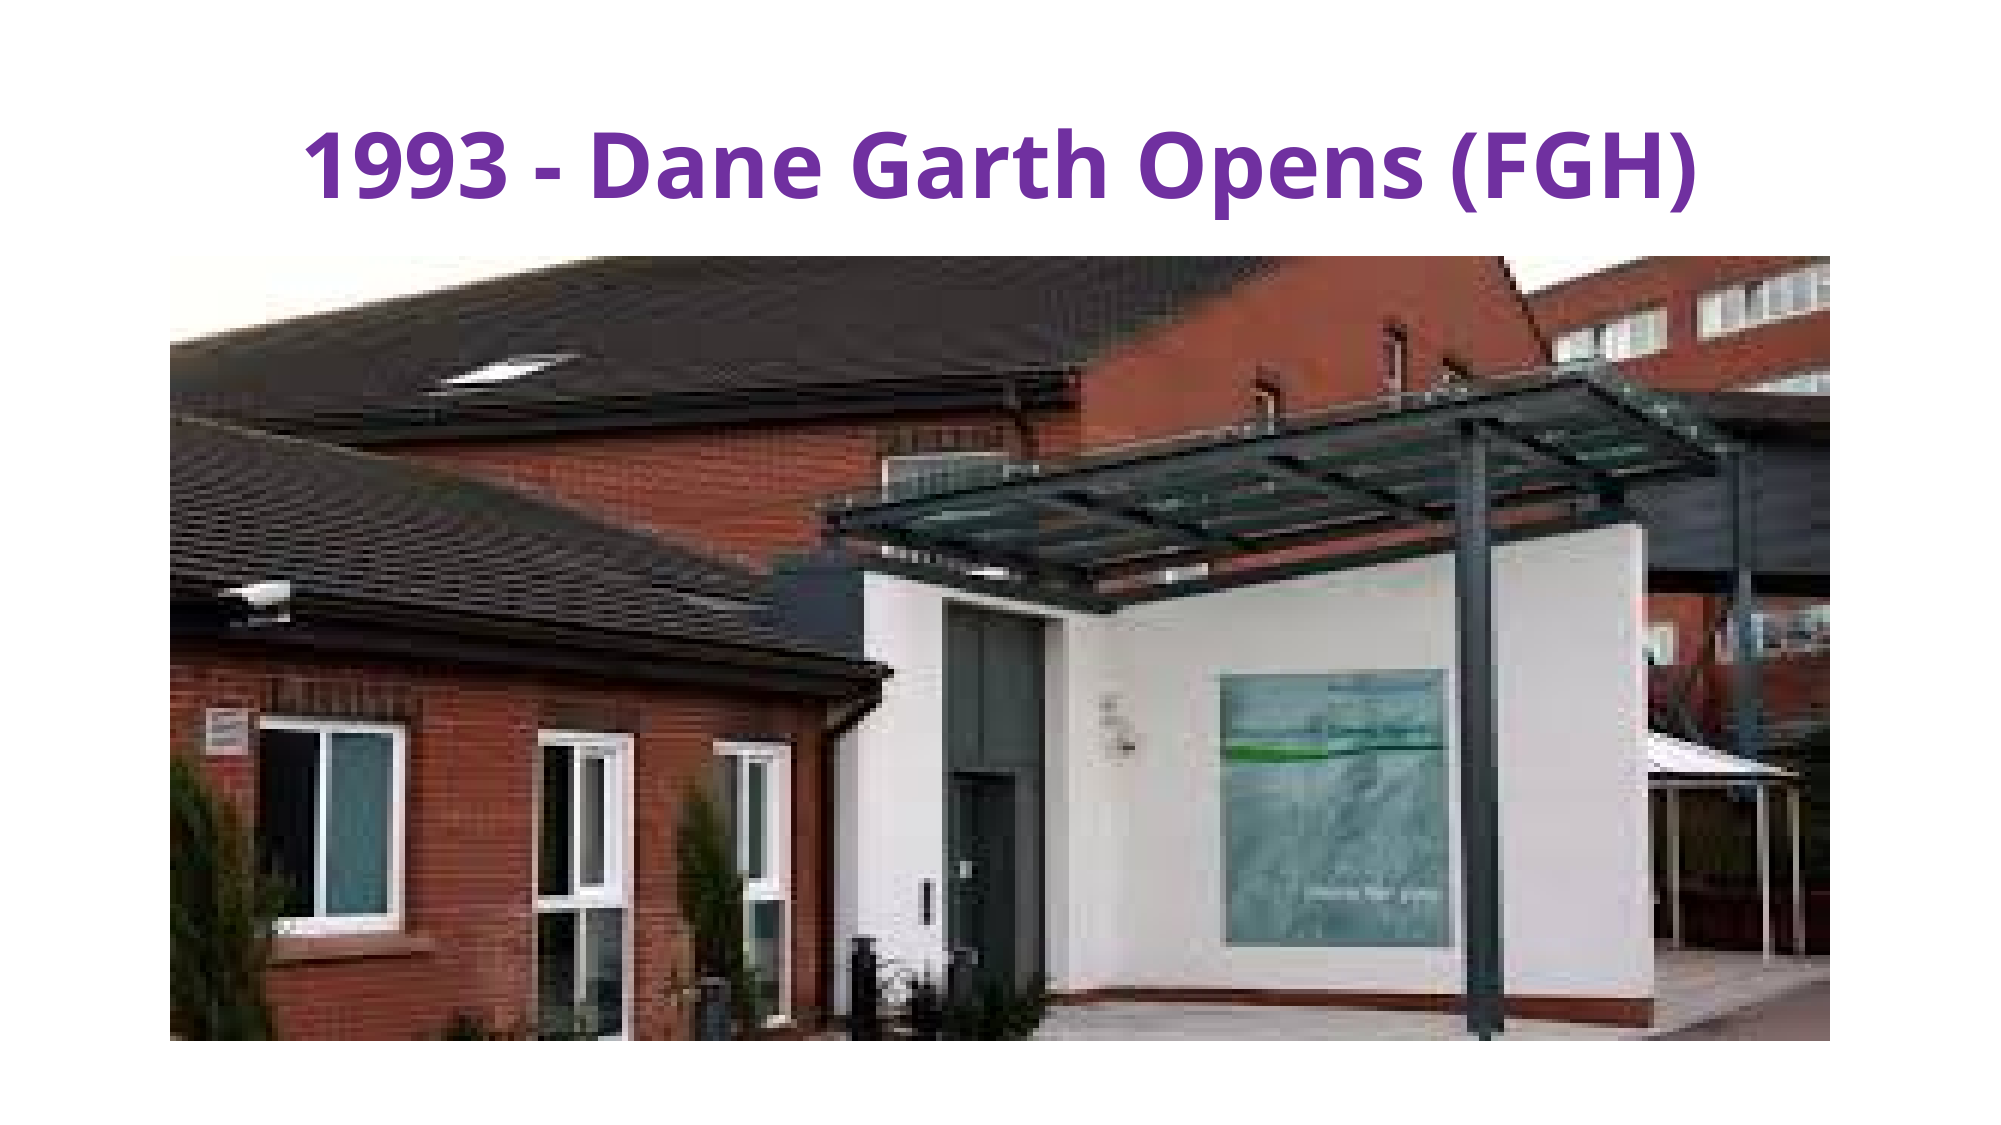

# 1993 - Dane Garth Opens (FGH)